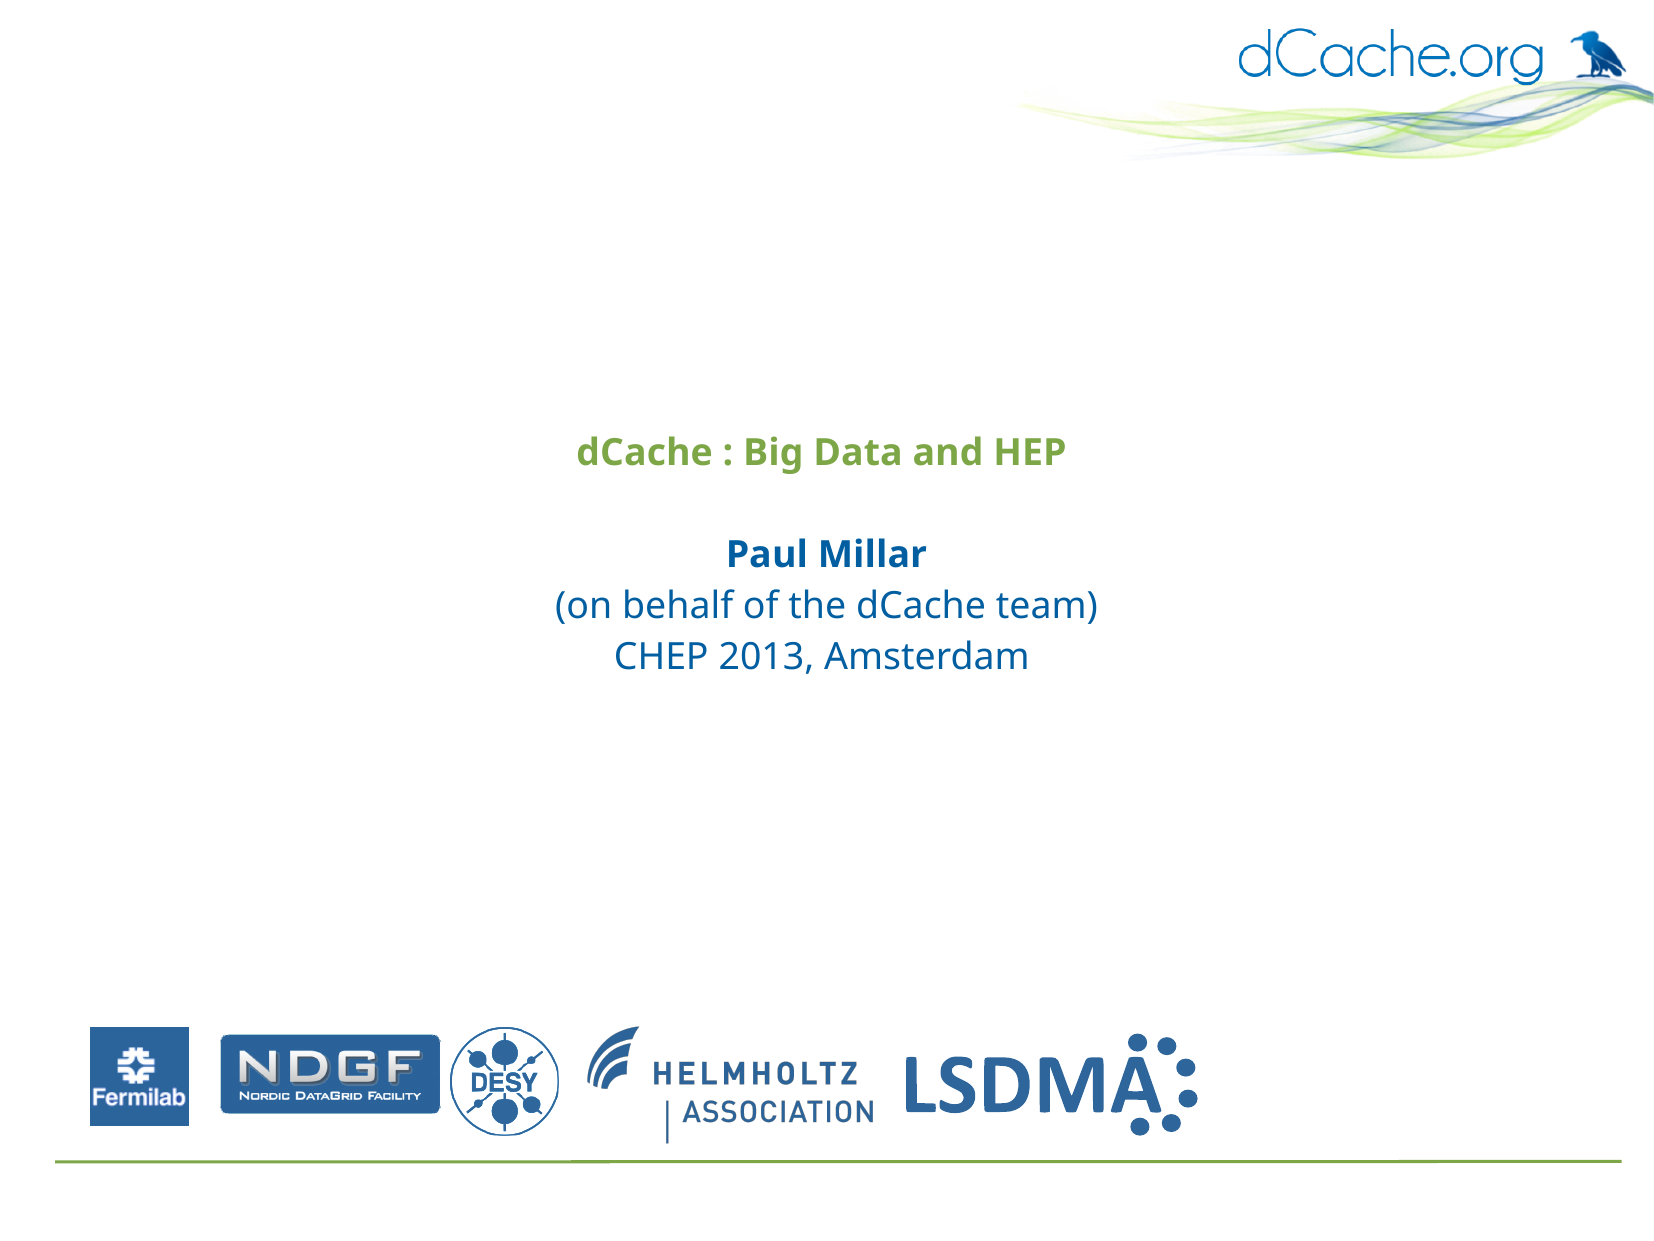

dCache : Big Data and HEP
Paul Millar
(on behalf of the dCache team)
CHEP 2013, Amsterdam